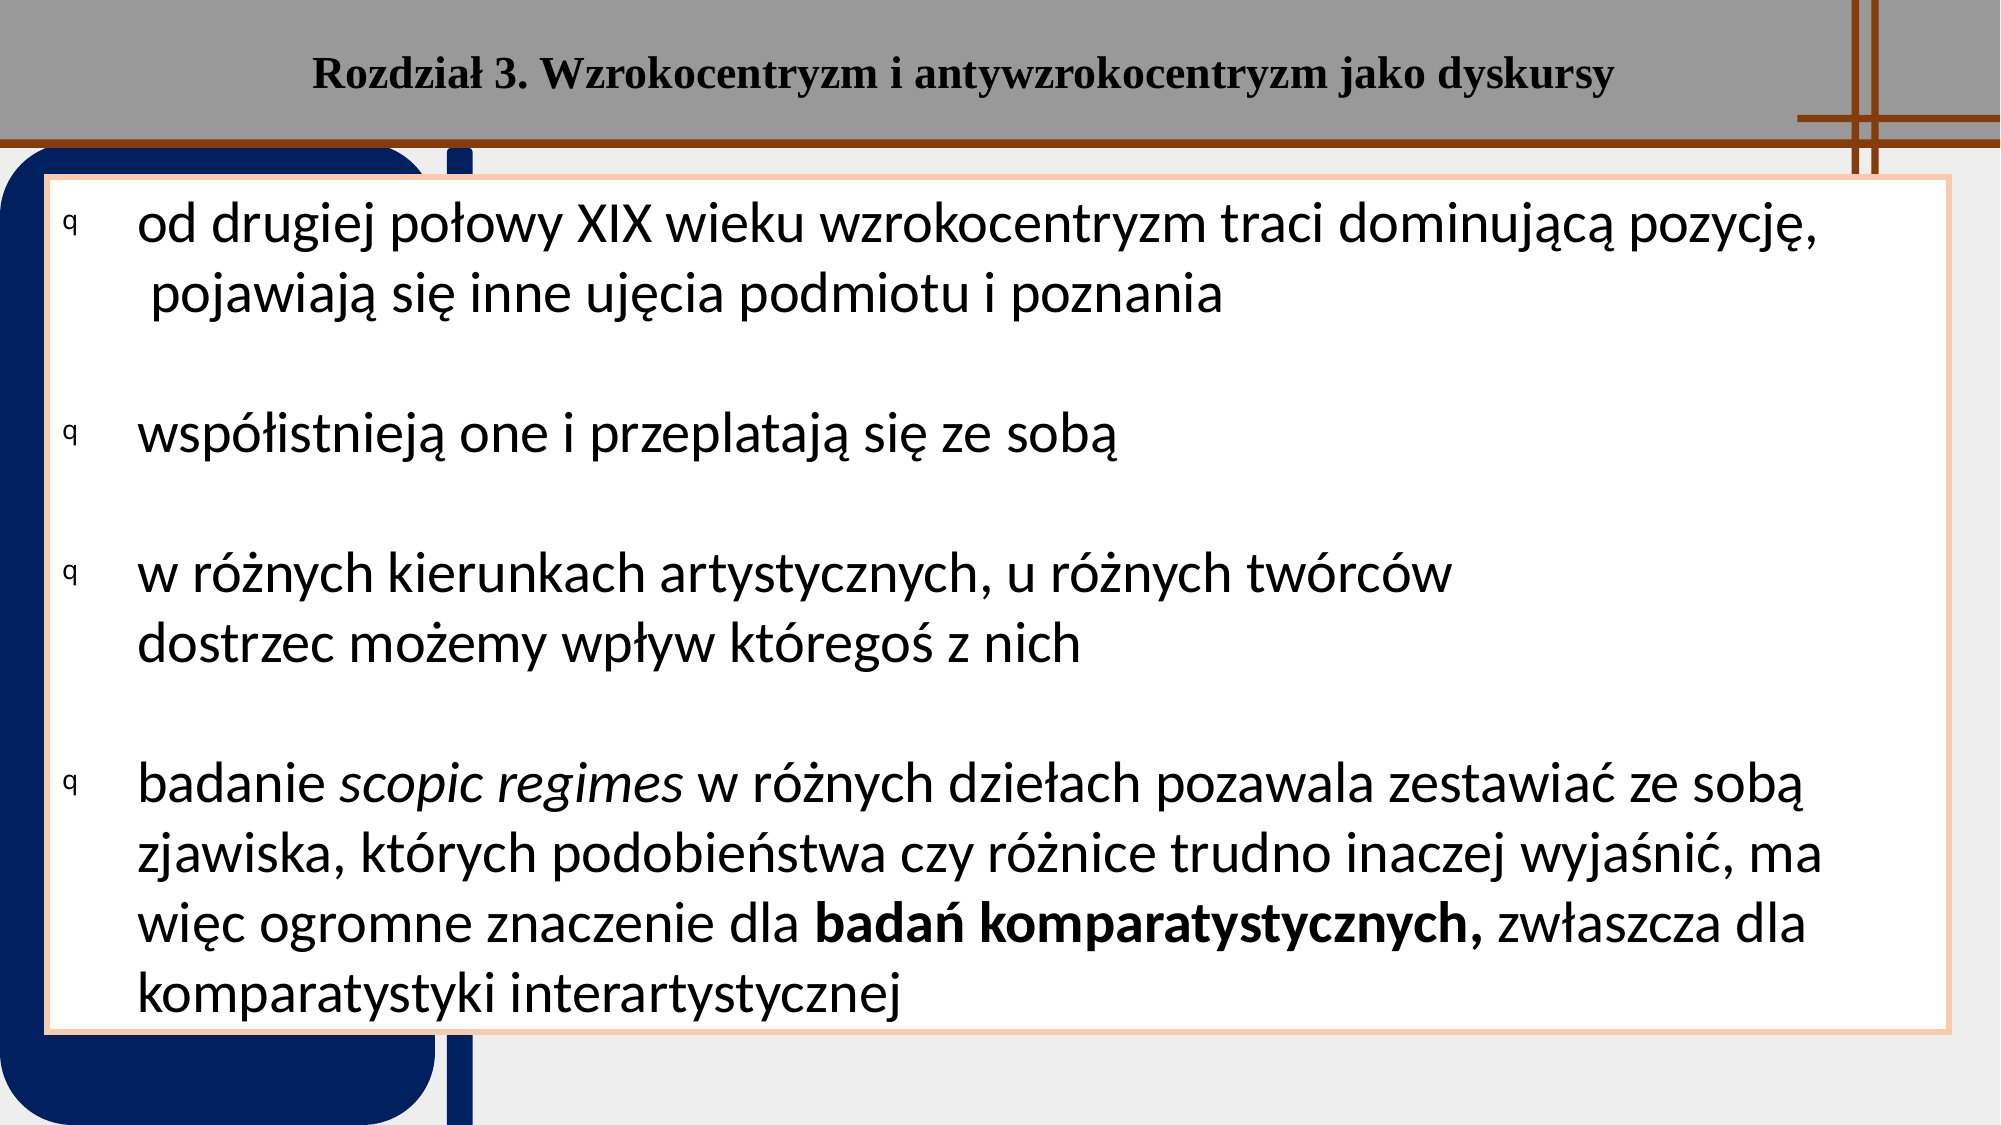

Rozdział 3. Wzrokocentryzm i antywzrokocentryzm jako dyskursy
od drugiej połowy XIX wieku wzrokocentryzm traci dominującą pozycję, pojawiają się inne ujęcia podmiotu i poznania
współistnieją one i przeplatają się ze sobą
w różnych kierunkach artystycznych, u różnych twórców
dostrzec możemy wpływ któregoś z nich
badanie scopic regimes w różnych dziełach pozawala zestawiać ze sobą zjawiska, których podobieństwa czy różnice trudno inaczej wyjaśnić, ma więc ogromne znaczenie dla badań komparatystycznych, zwłaszcza dla komparatystyki interartystycznej